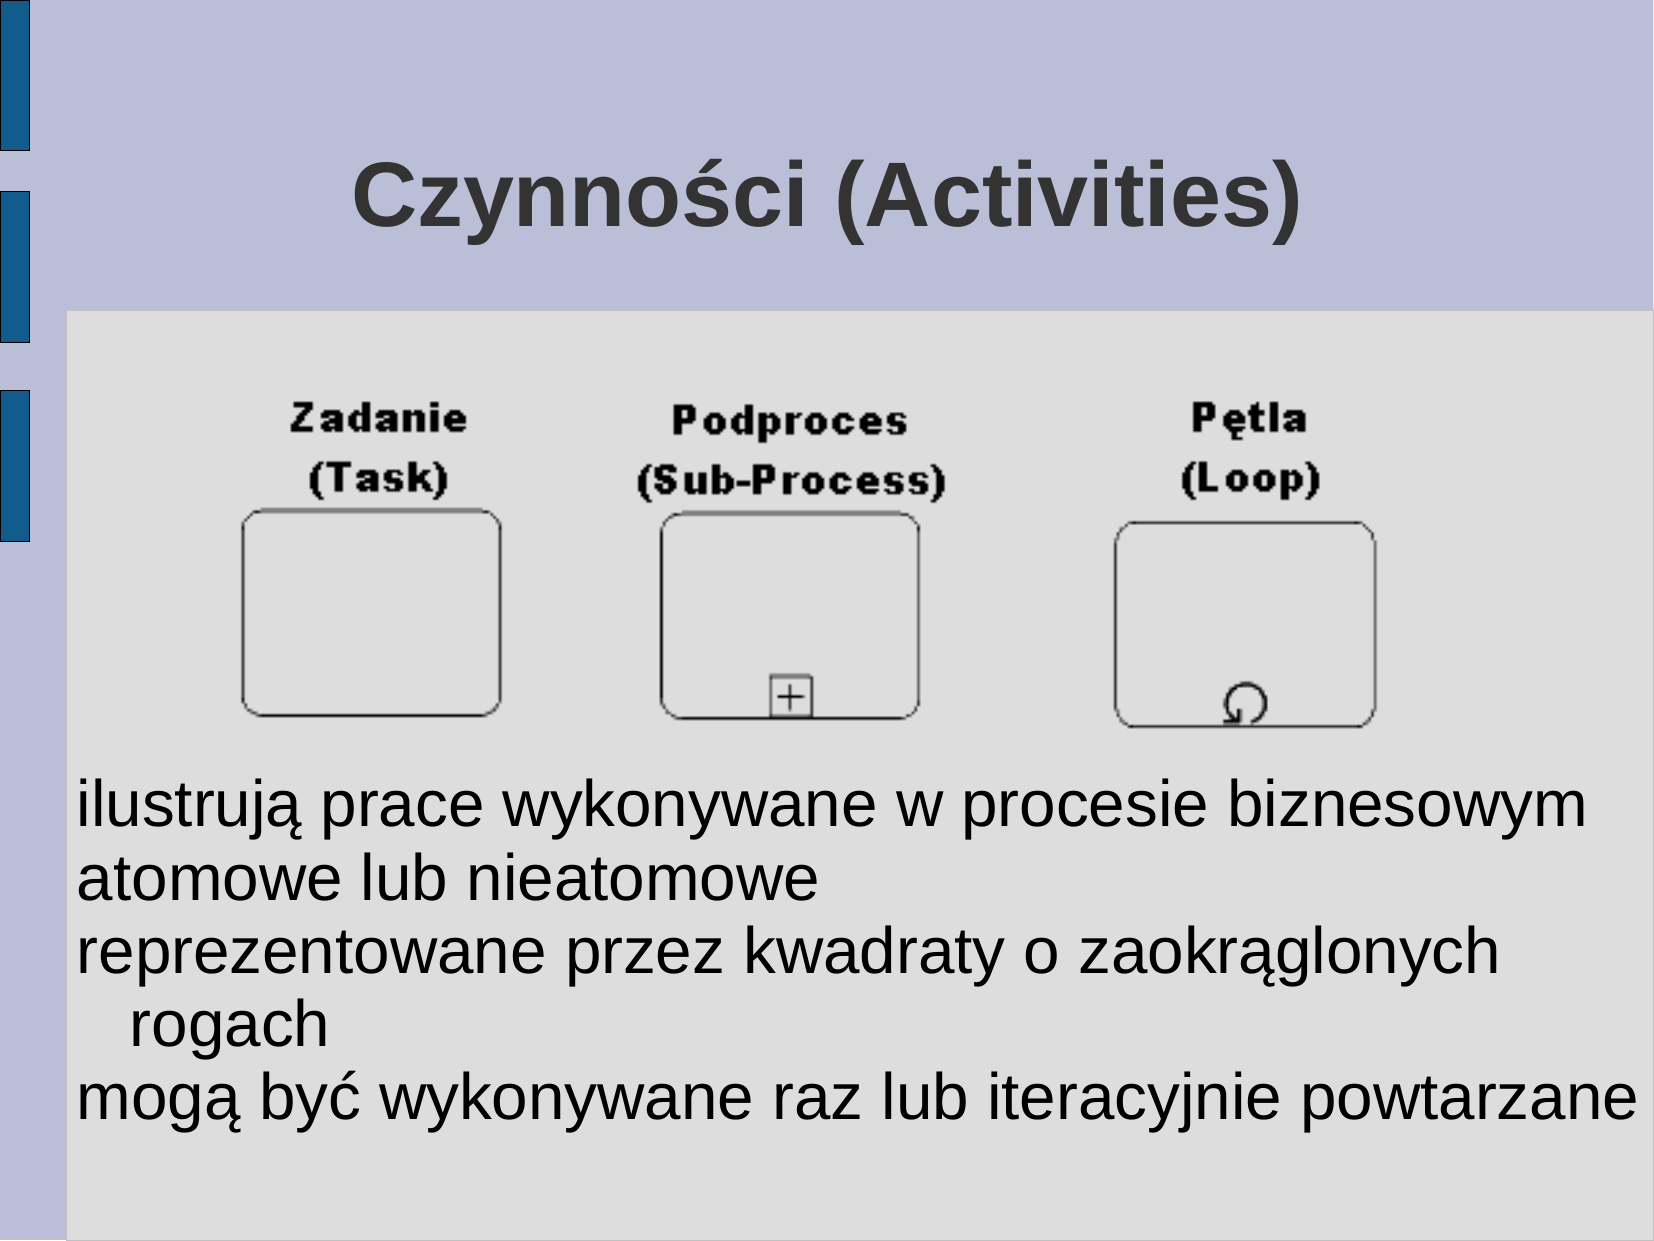

# Czynności (Activities)
ilustrują prace wykonywane w procesie biznesowym
atomowe lub nieatomowe
reprezentowane przez kwadraty o zaokrąglonych rogach
mogą być wykonywane raz lub iteracyjnie powtarzane